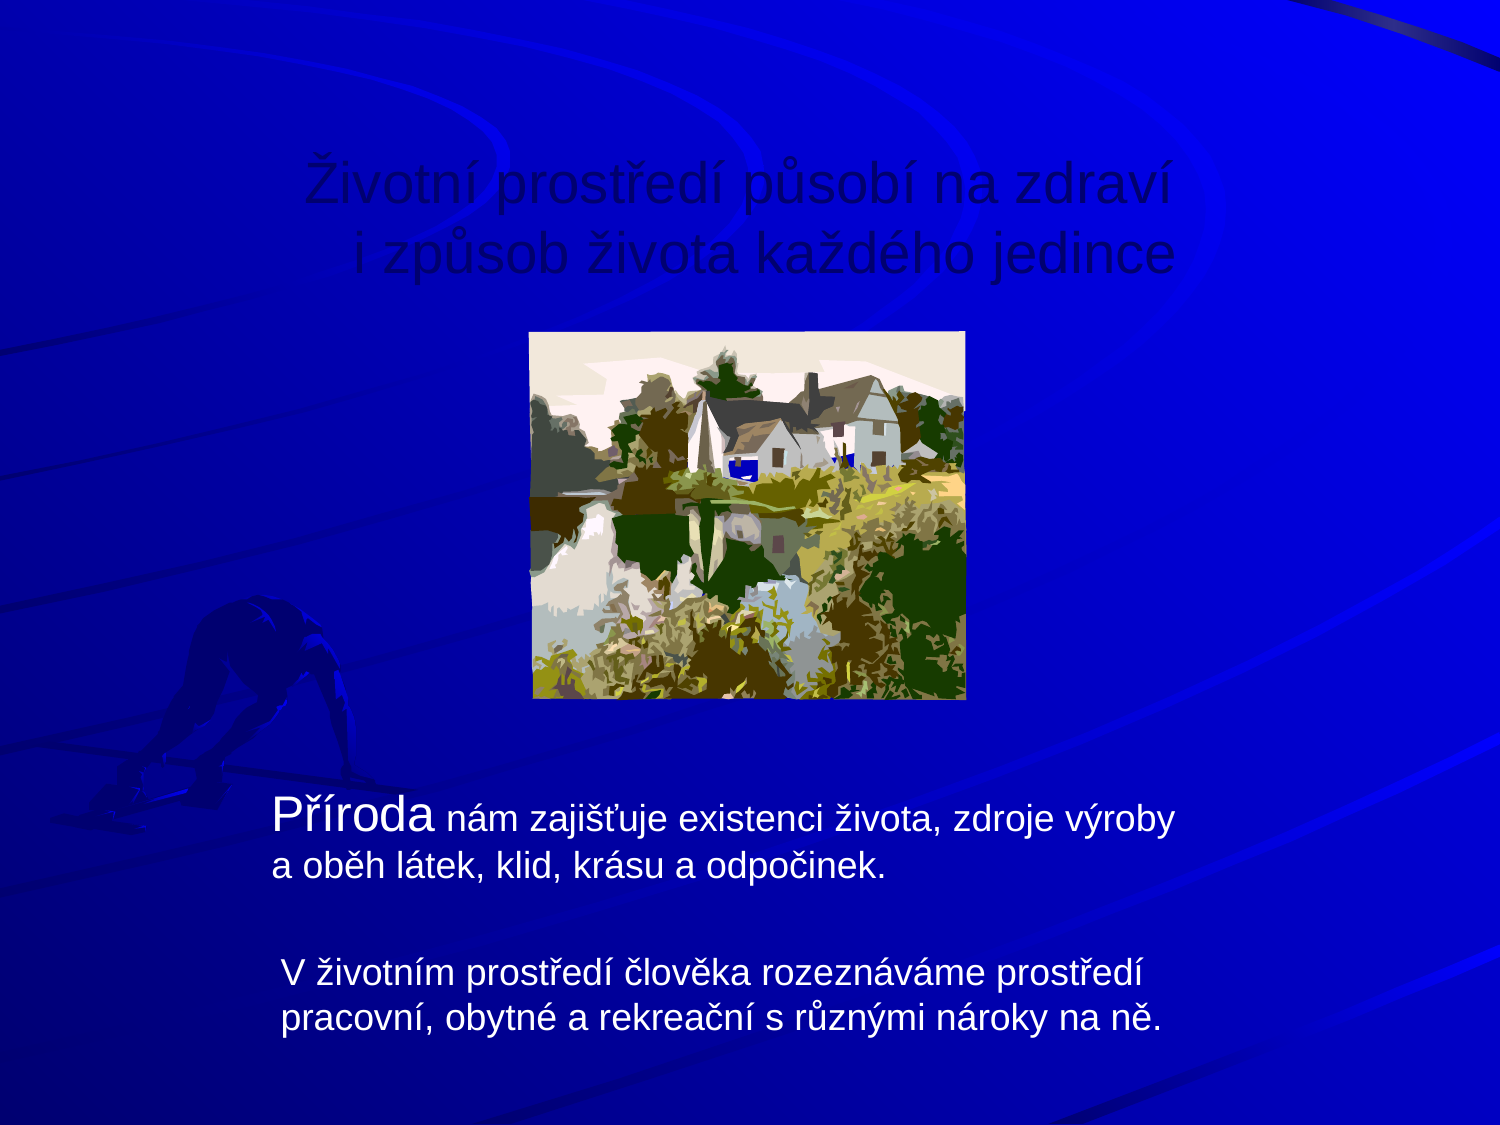

Životní prostředí působí na zdraví i způsob života každého jedince
Příroda nám zajišťuje existenci života, zdroje výroby a oběh látek, klid, krásu a odpočinek.
V životním prostředí člověka rozeznáváme prostředí pracovní, obytné a rekreační s různými nároky na ně.